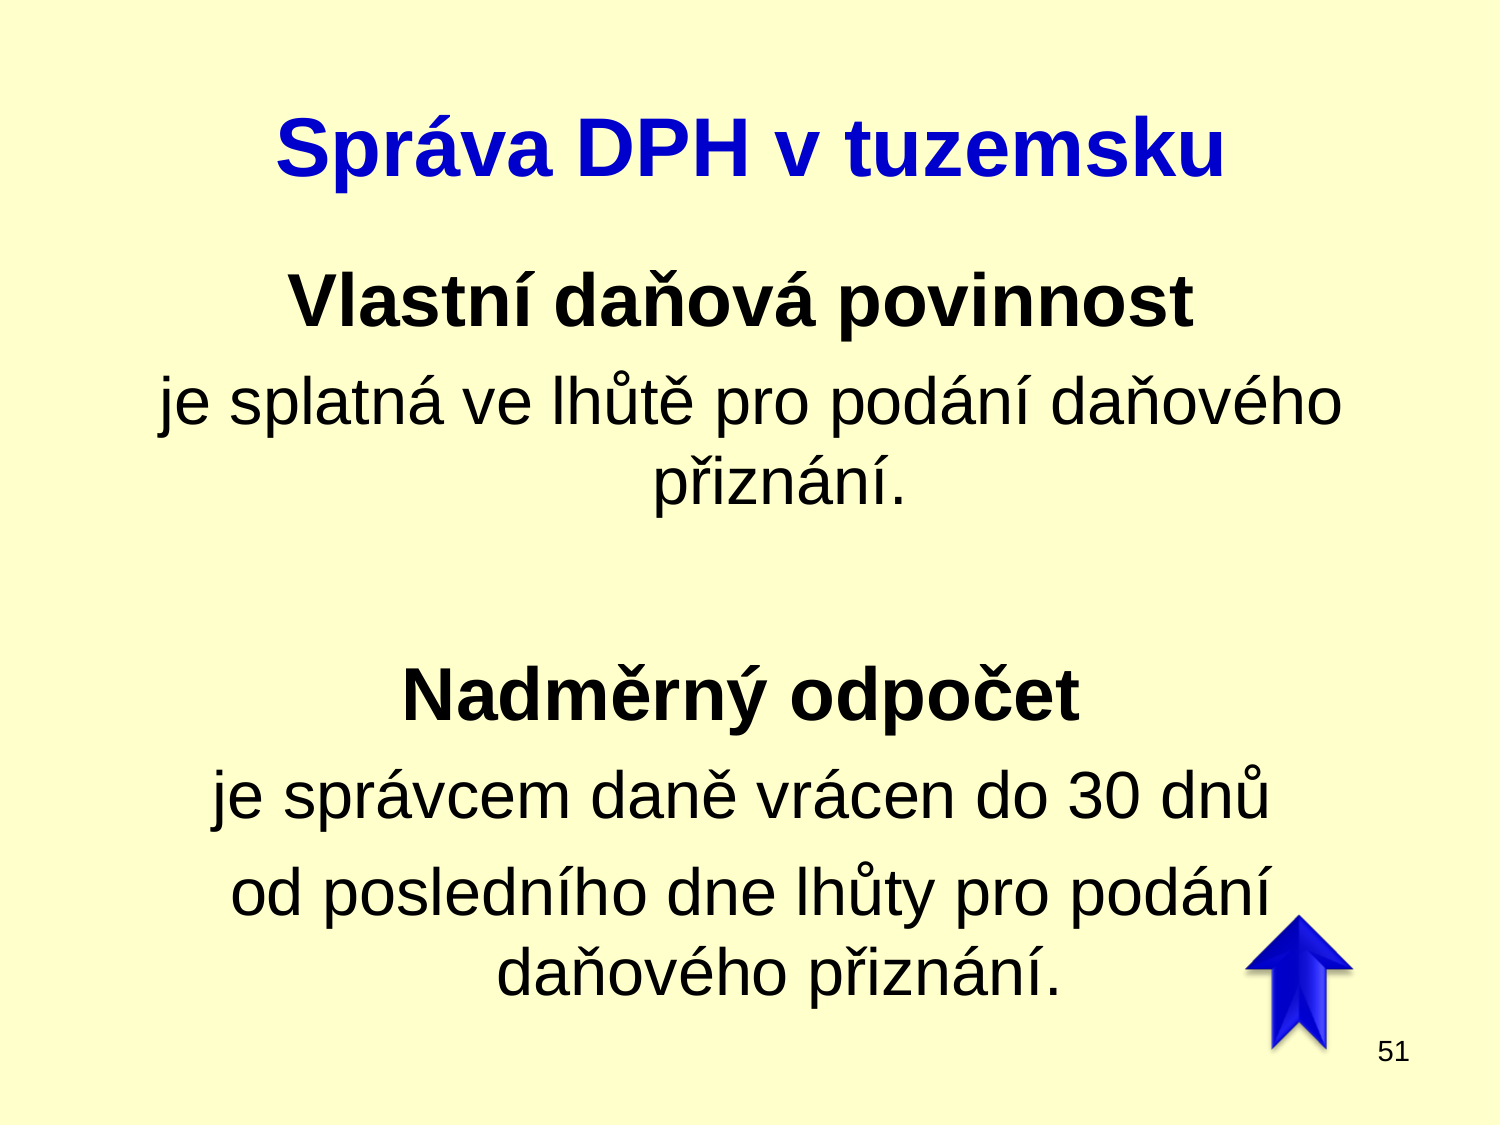

# Správa DPH v tuzemsku
Vlastní daňová povinnost
je splatná ve lhůtě pro podání daňového přiznání.
Nadměrný odpočet
je správcem daně vrácen do 30 dnů
od posledního dne lhůty pro podání daňového přiznání.